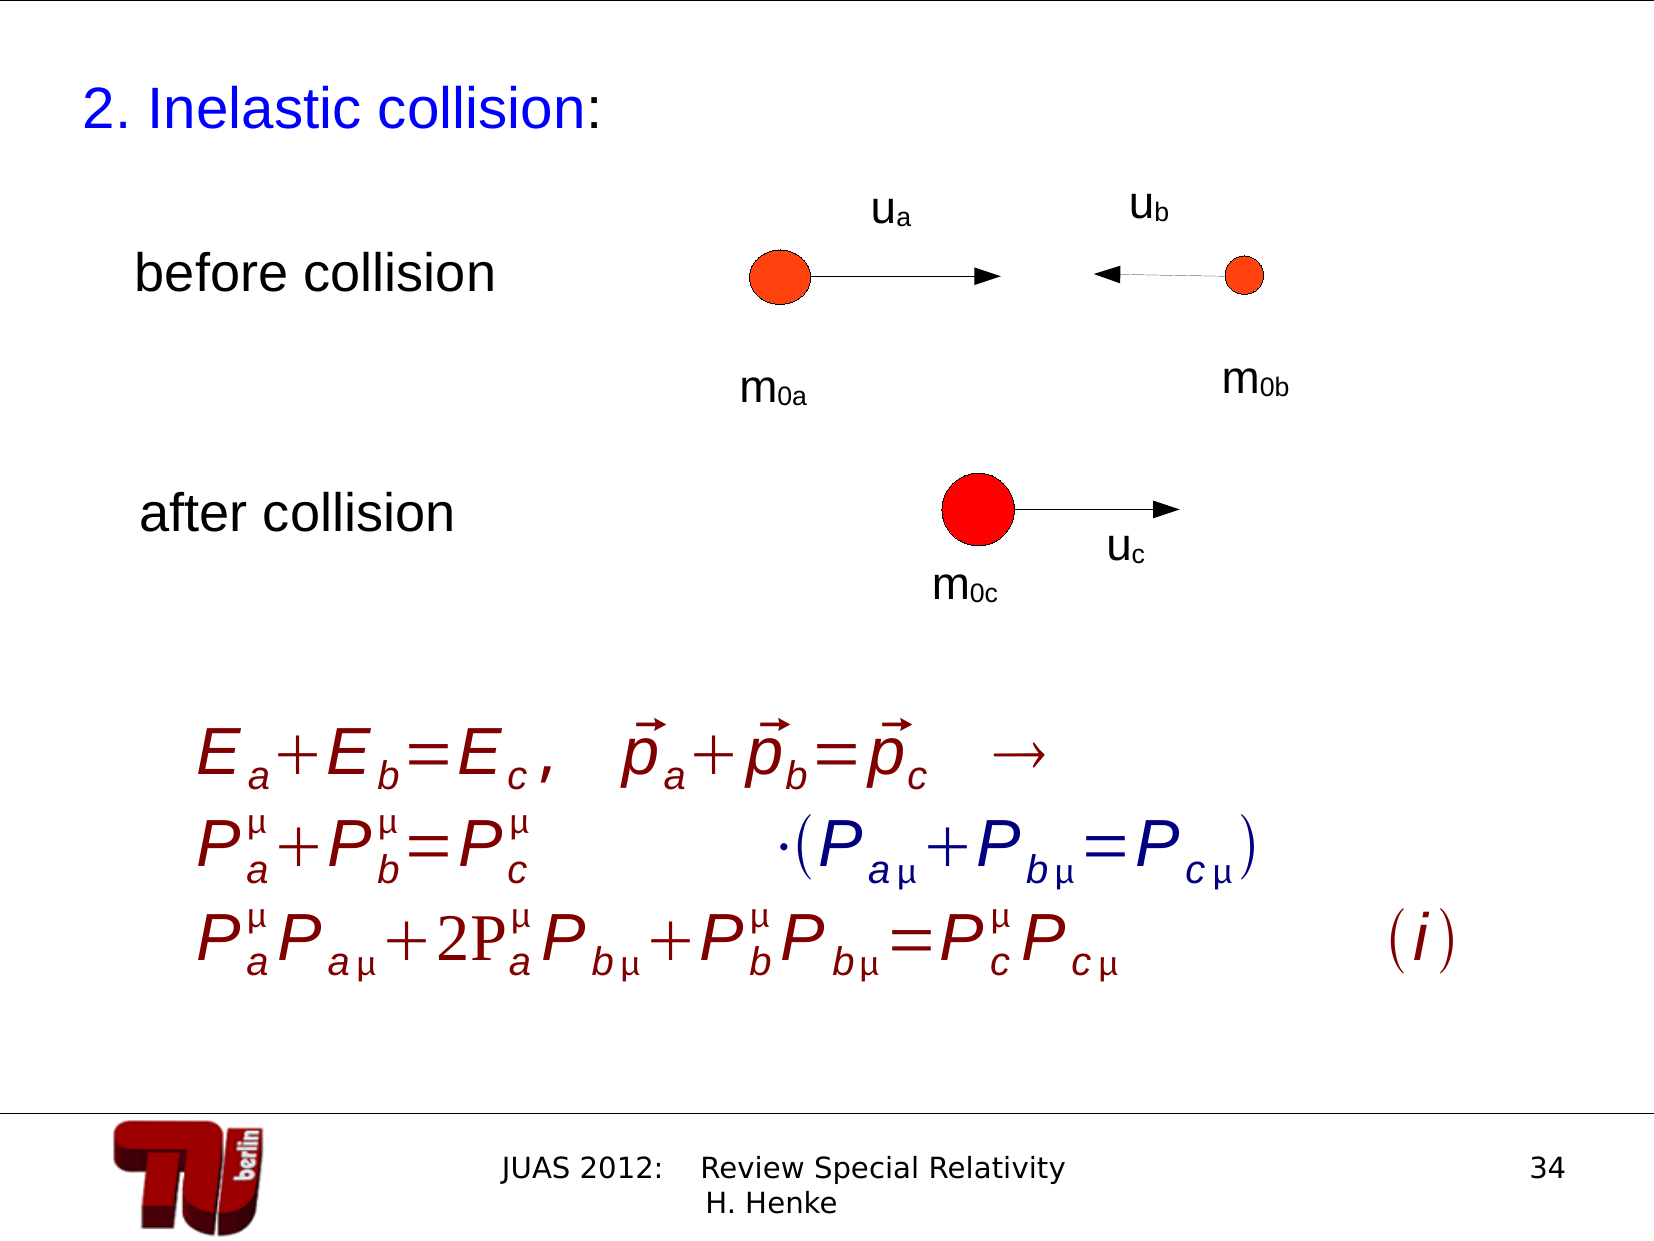

2. Inelastic collision:
ub
ua
before collision
m0b
m0a
after collision
uc
m0c
34